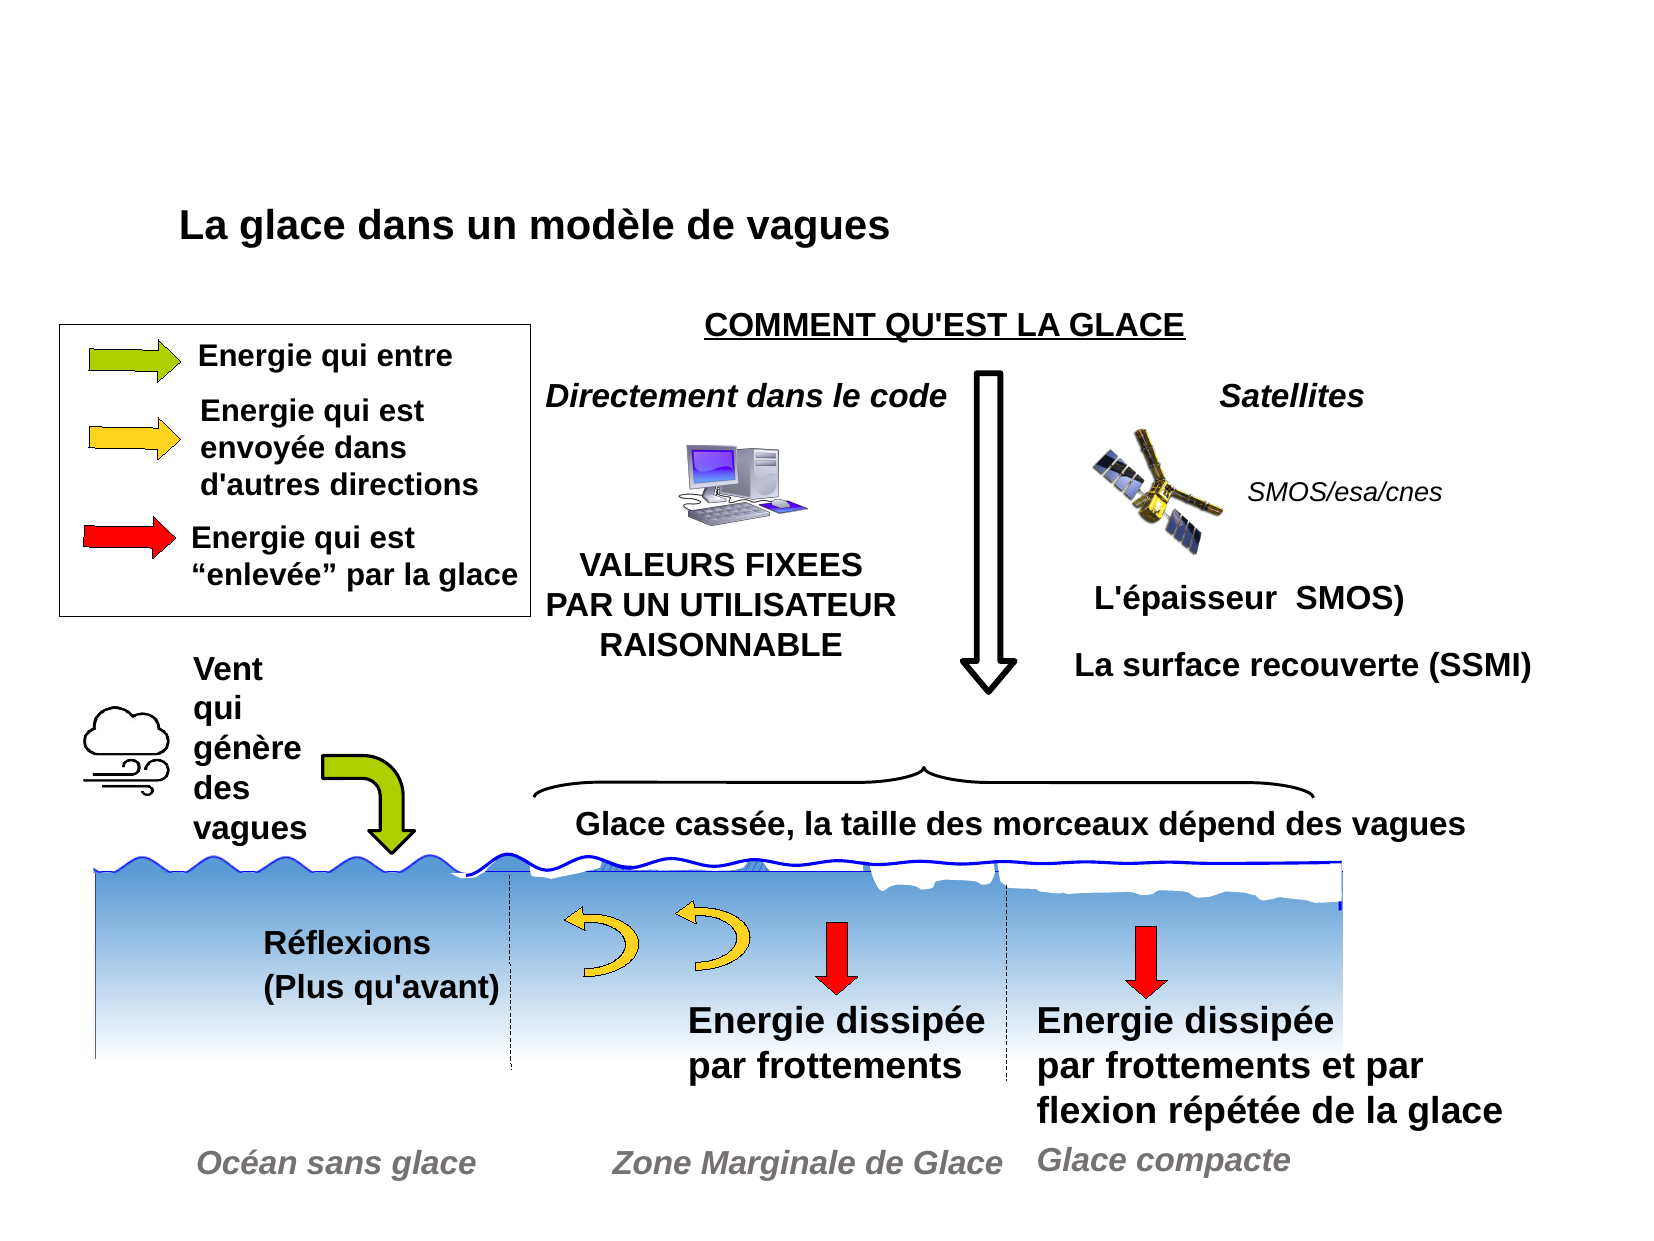

La glace dans un modèle de vagues
COMMENT QU'EST LA GLACE
Energie qui entre
Directement dans le code
Satellites
Energie qui est envoyée dans d'autres directions
SMOS/esa/cnes
Energie qui est “enlevée” par la glace
VALEURS FIXEES
PAR UN UTILISATEUR
RAISONNABLE
L'épaisseur SMOS)
La surface recouverte (SSMI)
Vent
qui génère des vagues
Glace cassée, la taille des morceaux dépend des vagues
Réflexions
(Plus qu'avant)
Energie dissipée
par frottements
Energie dissipée
par frottements et par
flexion répétée de la glace
Glace compacte
 Océan sans glace
Zone Marginale de Glace